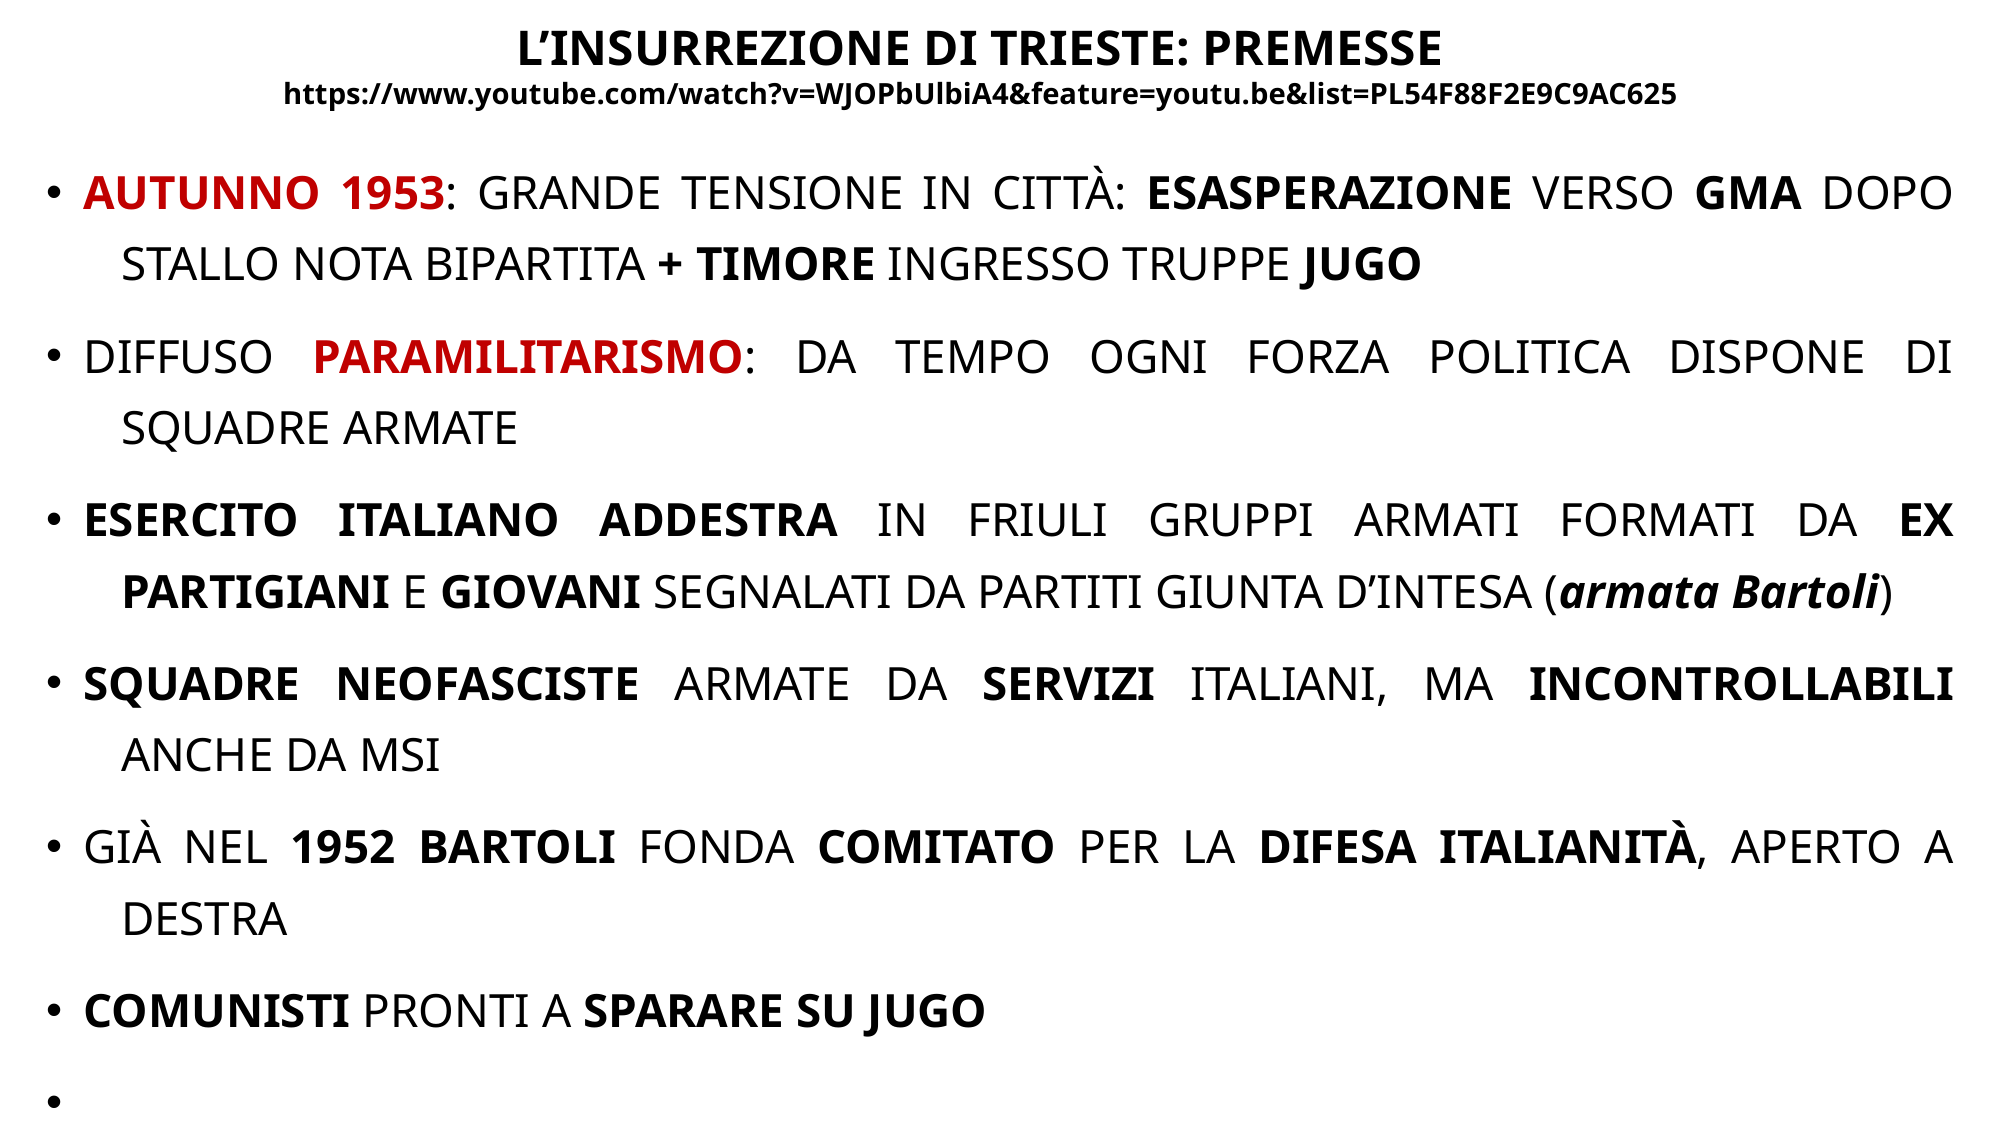

# L’INSURREZIONE DI TRIESTE: PREMESSE https://www.youtube.com/watch?v=WJOPbUlbiA4&feature=youtu.be&list=PL54F88F2E9C9AC625
AUTUNNO 1953: GRANDE TENSIONE IN CITTÀ: ESASPERAZIONE VERSO GMA DOPO STALLO NOTA BIPARTITA + TIMORE INGRESSO TRUPPE JUGO
DIFFUSO PARAMILITARISMO: DA TEMPO OGNI FORZA POLITICA DISPONE DI SQUADRE ARMATE
ESERCITO ITALIANO ADDESTRA IN FRIULI GRUPPI ARMATI FORMATI DA EX PARTIGIANI E GIOVANI SEGNALATI DA PARTITI GIUNTA D’INTESA (armata Bartoli)
SQUADRE NEOFASCISTE ARMATE DA SERVIZI ITALIANI, MA INCONTROLLABILI ANCHE DA MSI
GIÀ NEL 1952 BARTOLI FONDA COMITATO PER LA DIFESA ITALIANITÀ, APERTO A DESTRA
COMUNISTI PRONTI A SPARARE SU JUGO